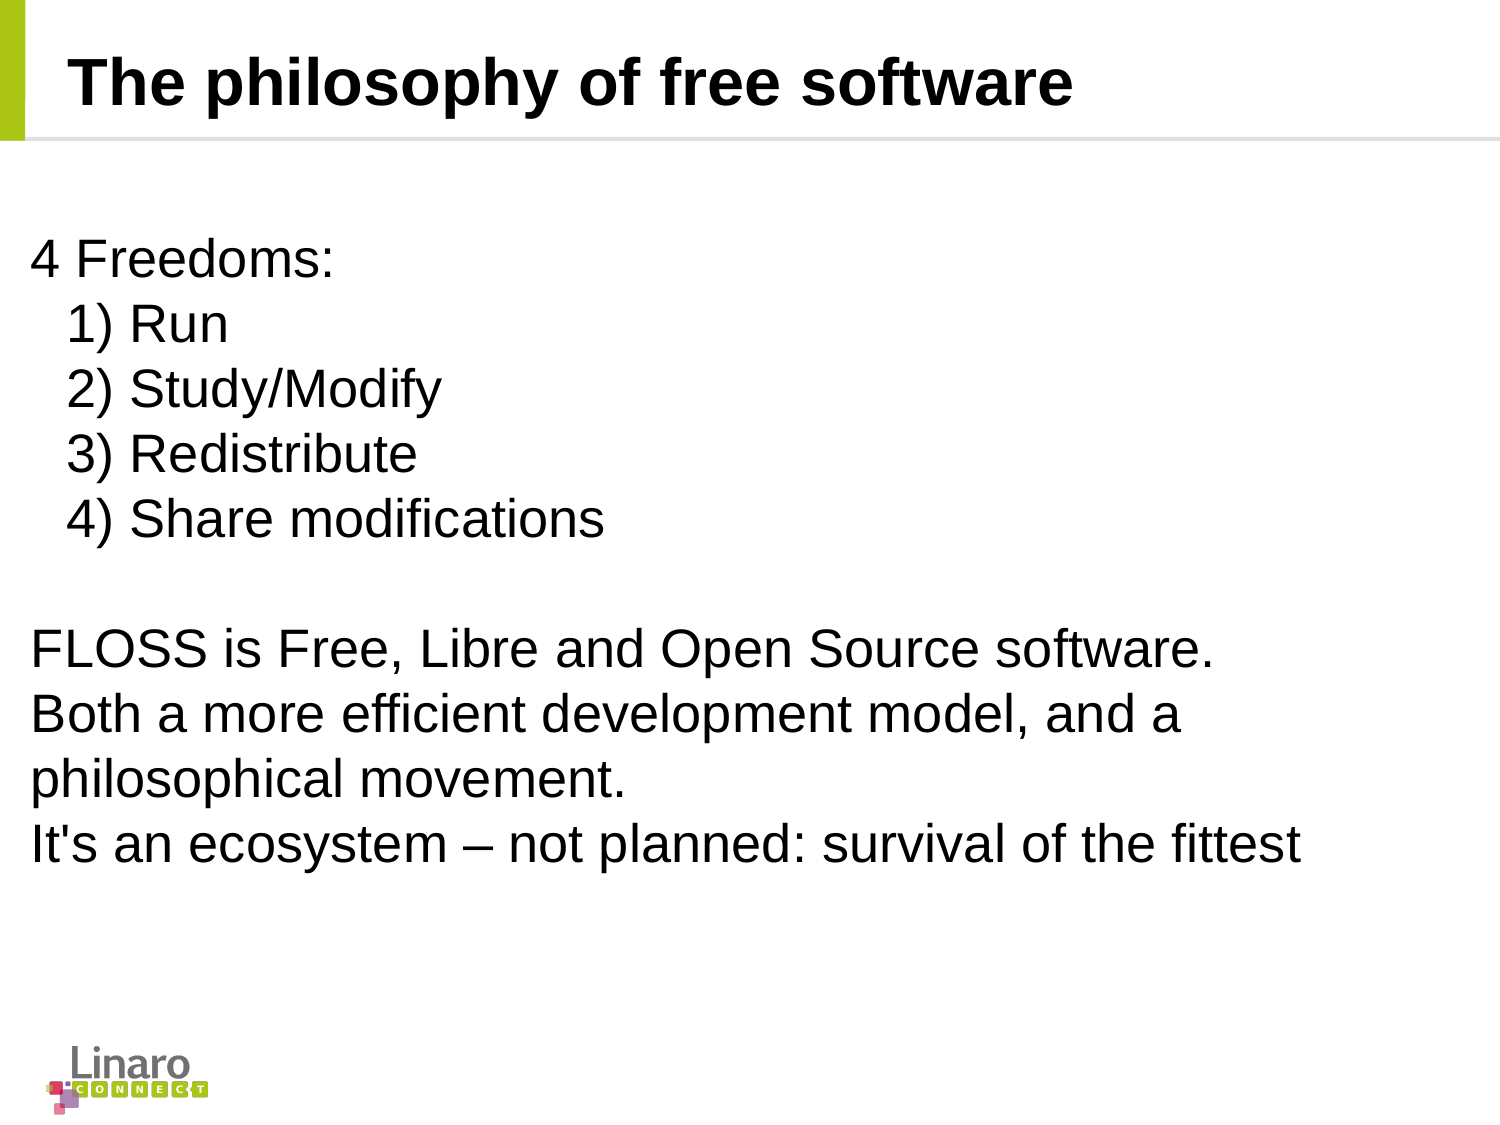

The philosophy of free software
4 Freedoms:
 Run
 Study/Modify
 Redistribute
 Share modifications
FLOSS is Free, Libre and Open Source software.
Both a more efficient development model, and a philosophical movement.
It's an ecosystem – not planned: survival of the fittest